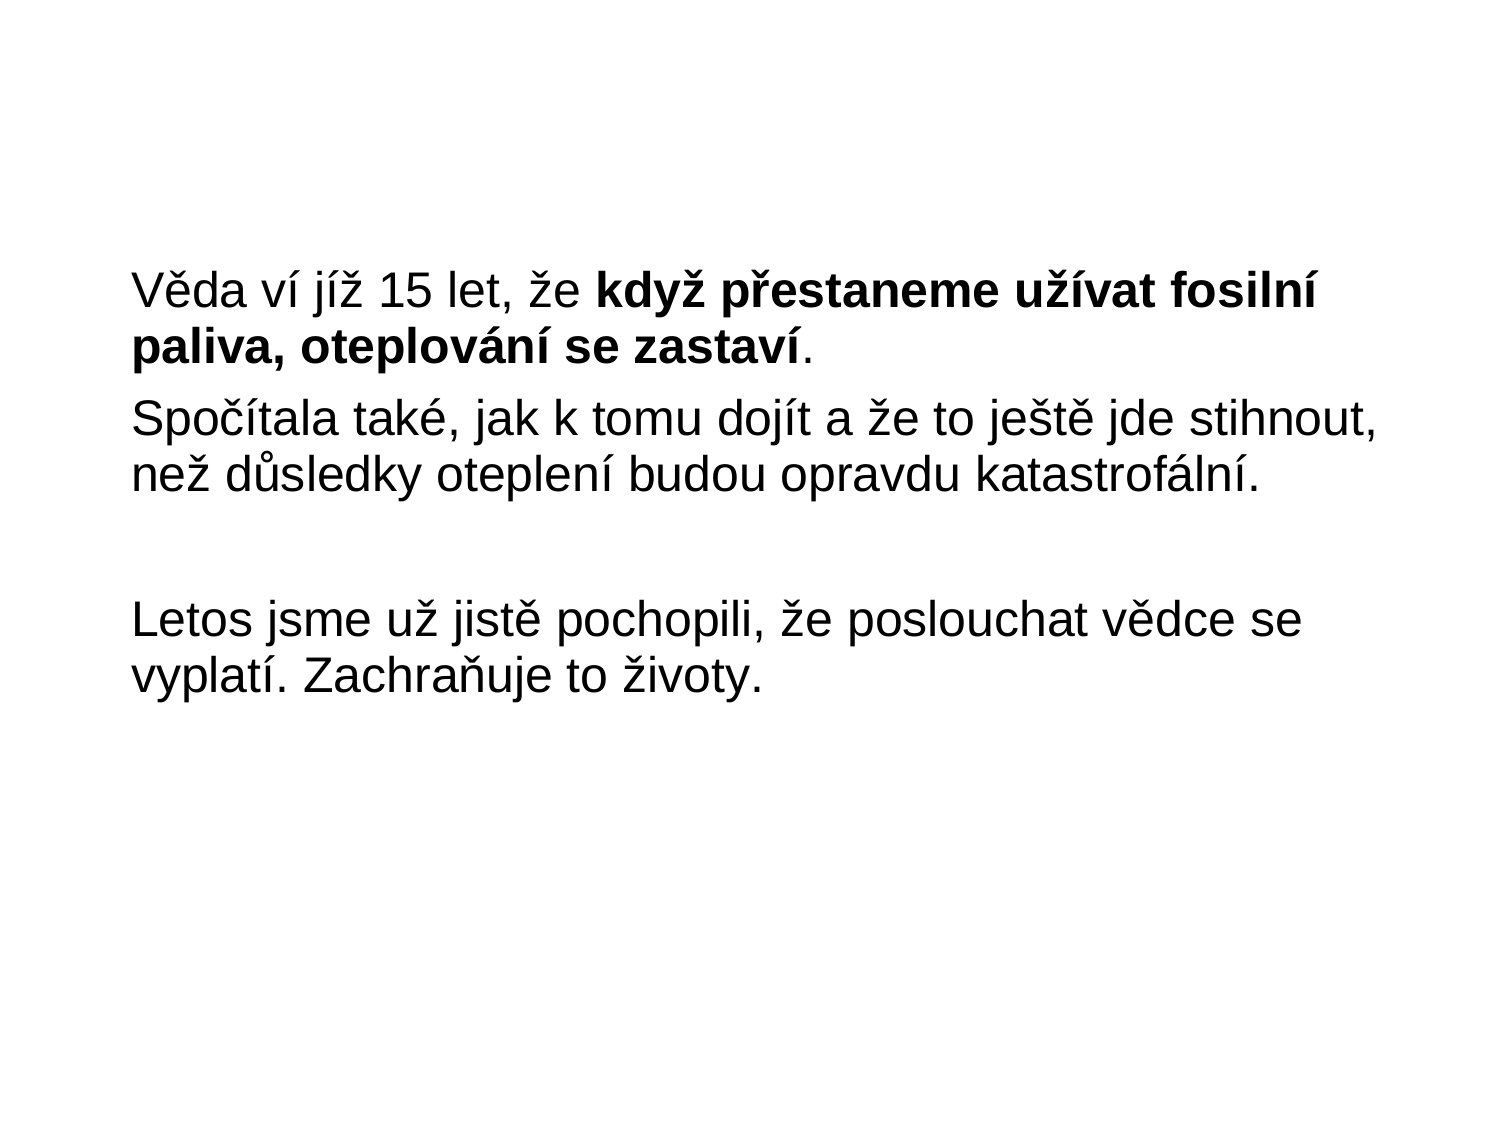

#
Věda ví jíž 15 let, že když přestaneme užívat fosilní paliva, oteplování se zastaví.
Spočítala také, jak k tomu dojít a že to ještě jde stihnout, než důsledky oteplení budou opravdu katastrofální.
Letos jsme už jistě pochopili, že poslouchat vědce se vyplatí. Zachraňuje to životy.